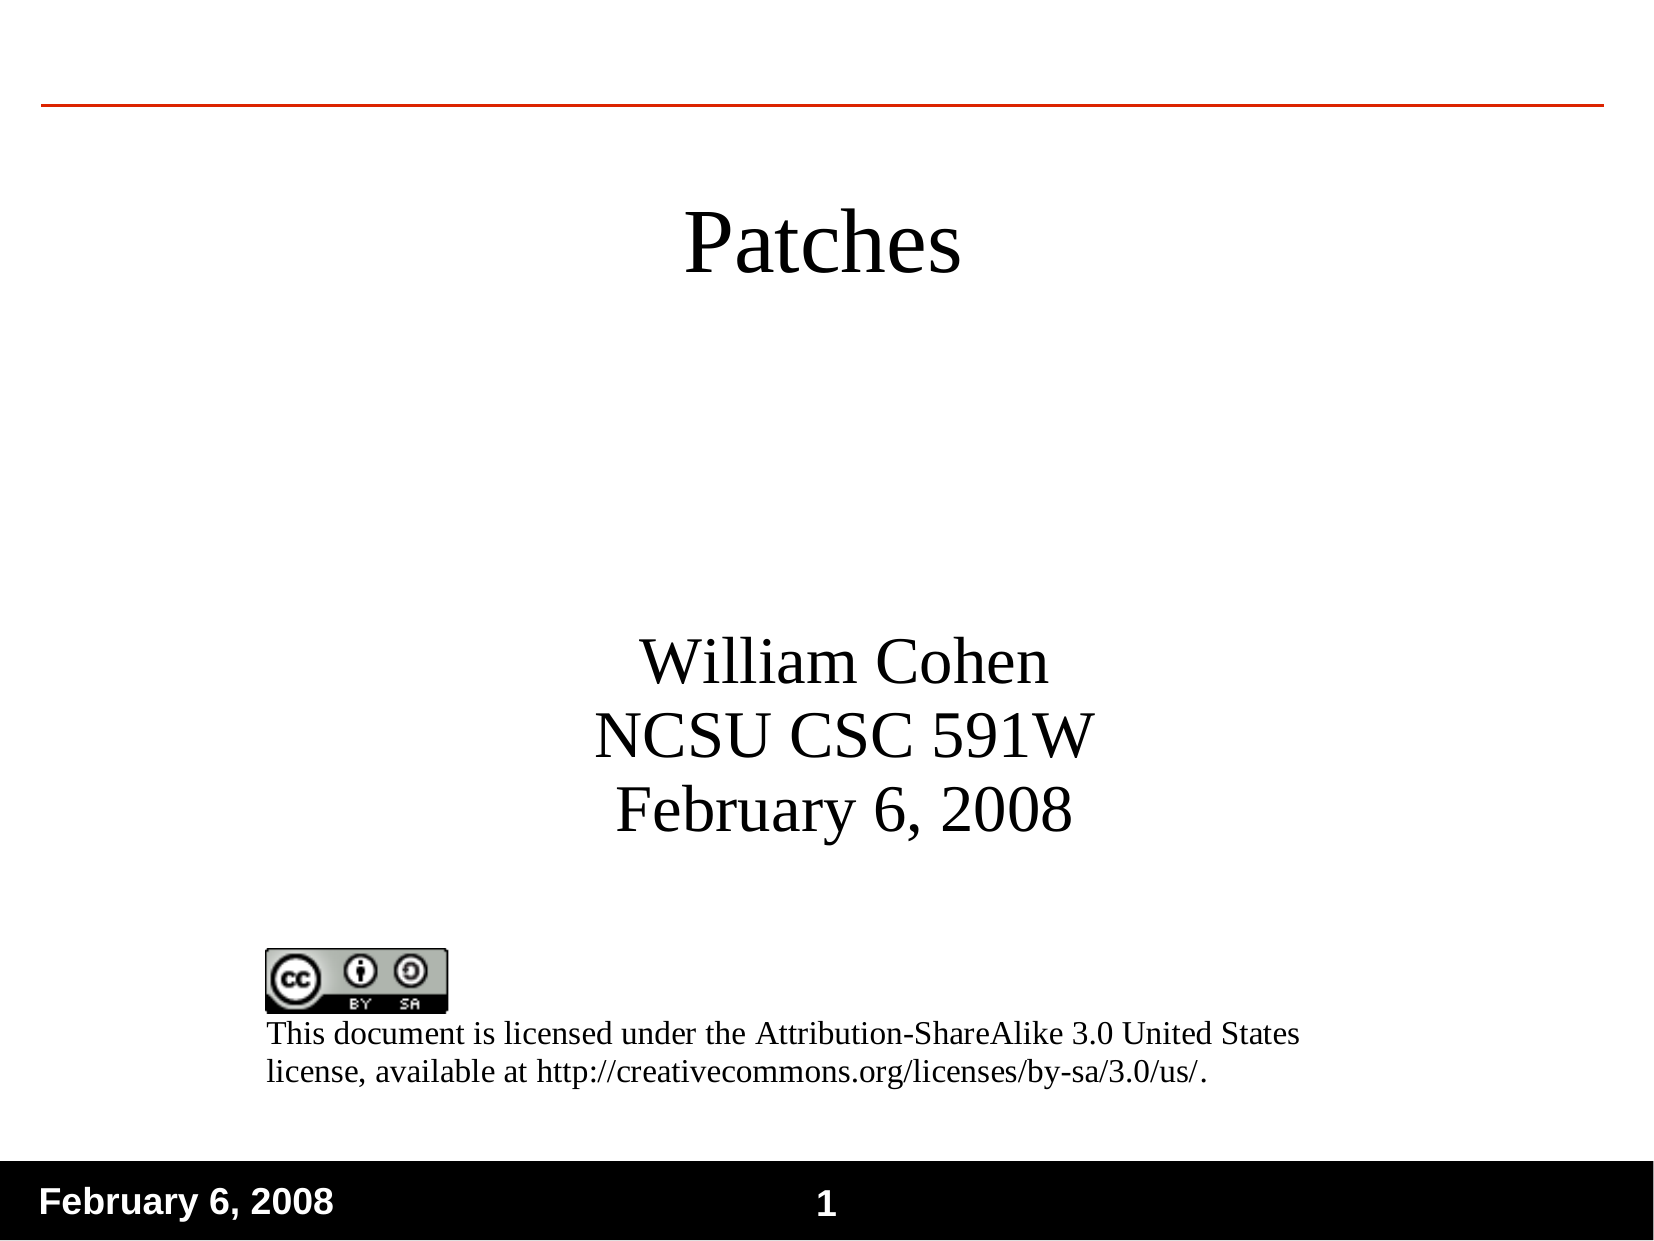

# Patches
William Cohen
NCSU CSC 591W
February 6, 2008